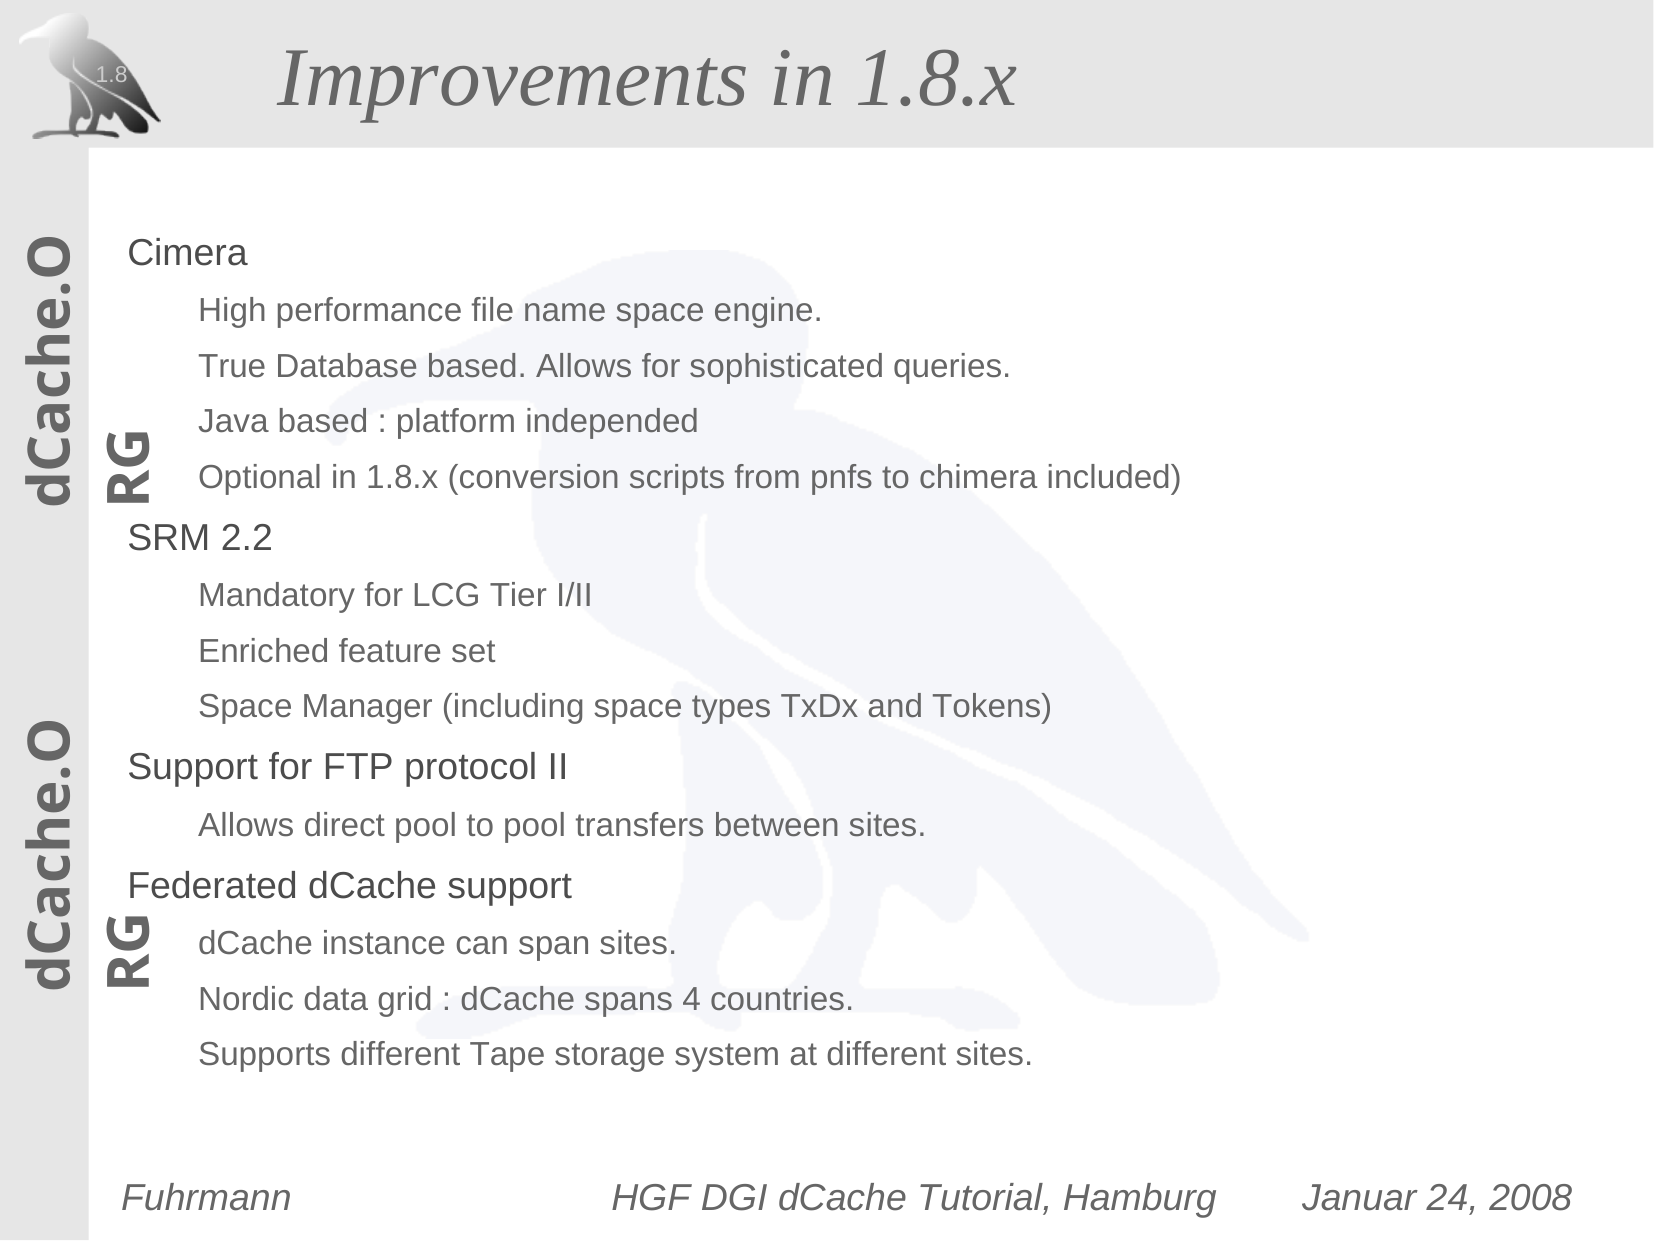

Improvements in 1.8.x
Cimera
High performance file name space engine.
True Database based. Allows for sophisticated queries.
Java based : platform independed
Optional in 1.8.x (conversion scripts from pnfs to chimera included)
SRM 2.2
Mandatory for LCG Tier I/II
Enriched feature set
Space Manager (including space types TxDx and Tokens)
Support for FTP protocol II
Allows direct pool to pool transfers between sites.
Federated dCache support
dCache instance can span sites.
Nordic data grid : dCache spans 4 countries.
Supports different Tape storage system at different sites.